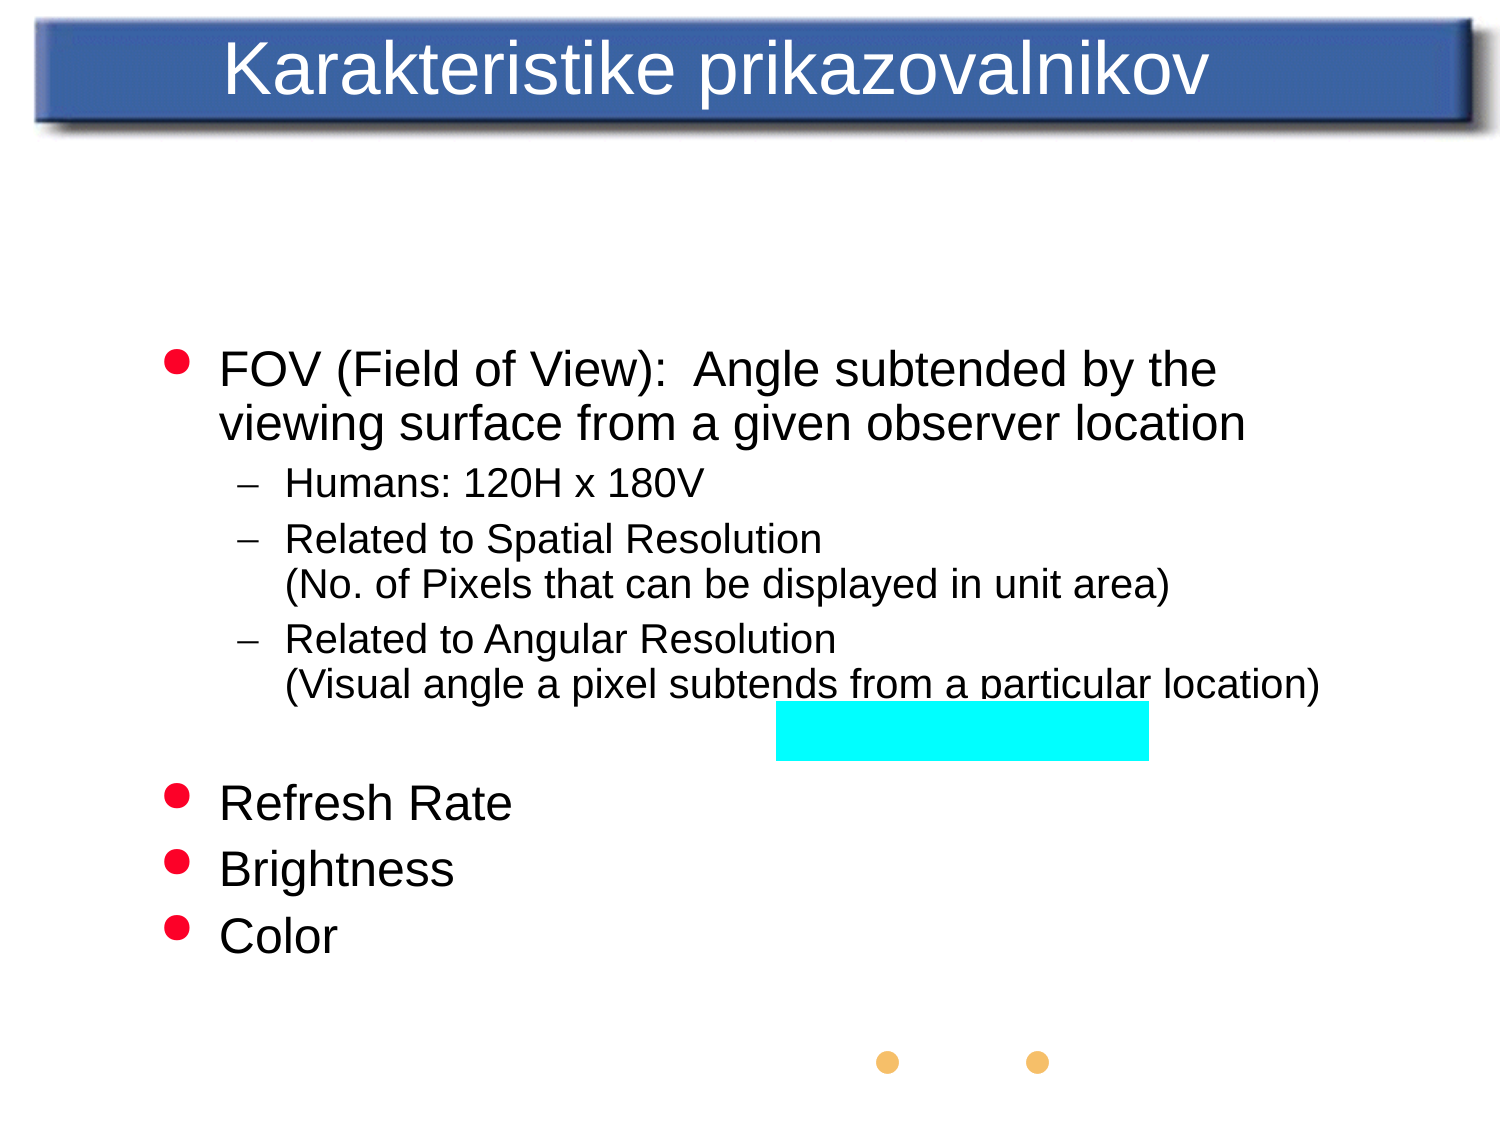

# Karakteristike prikazovalnikov
FOV (Field of View): Angle subtended by the viewing surface from a given observer location
Humans: 120H x 180V
Related to Spatial Resolution
(No. of Pixels that can be displayed in unit area)
Related to Angular Resolution
(Visual angle a pixel subtends from a particular location)
Refresh Rate
Brightness
Color